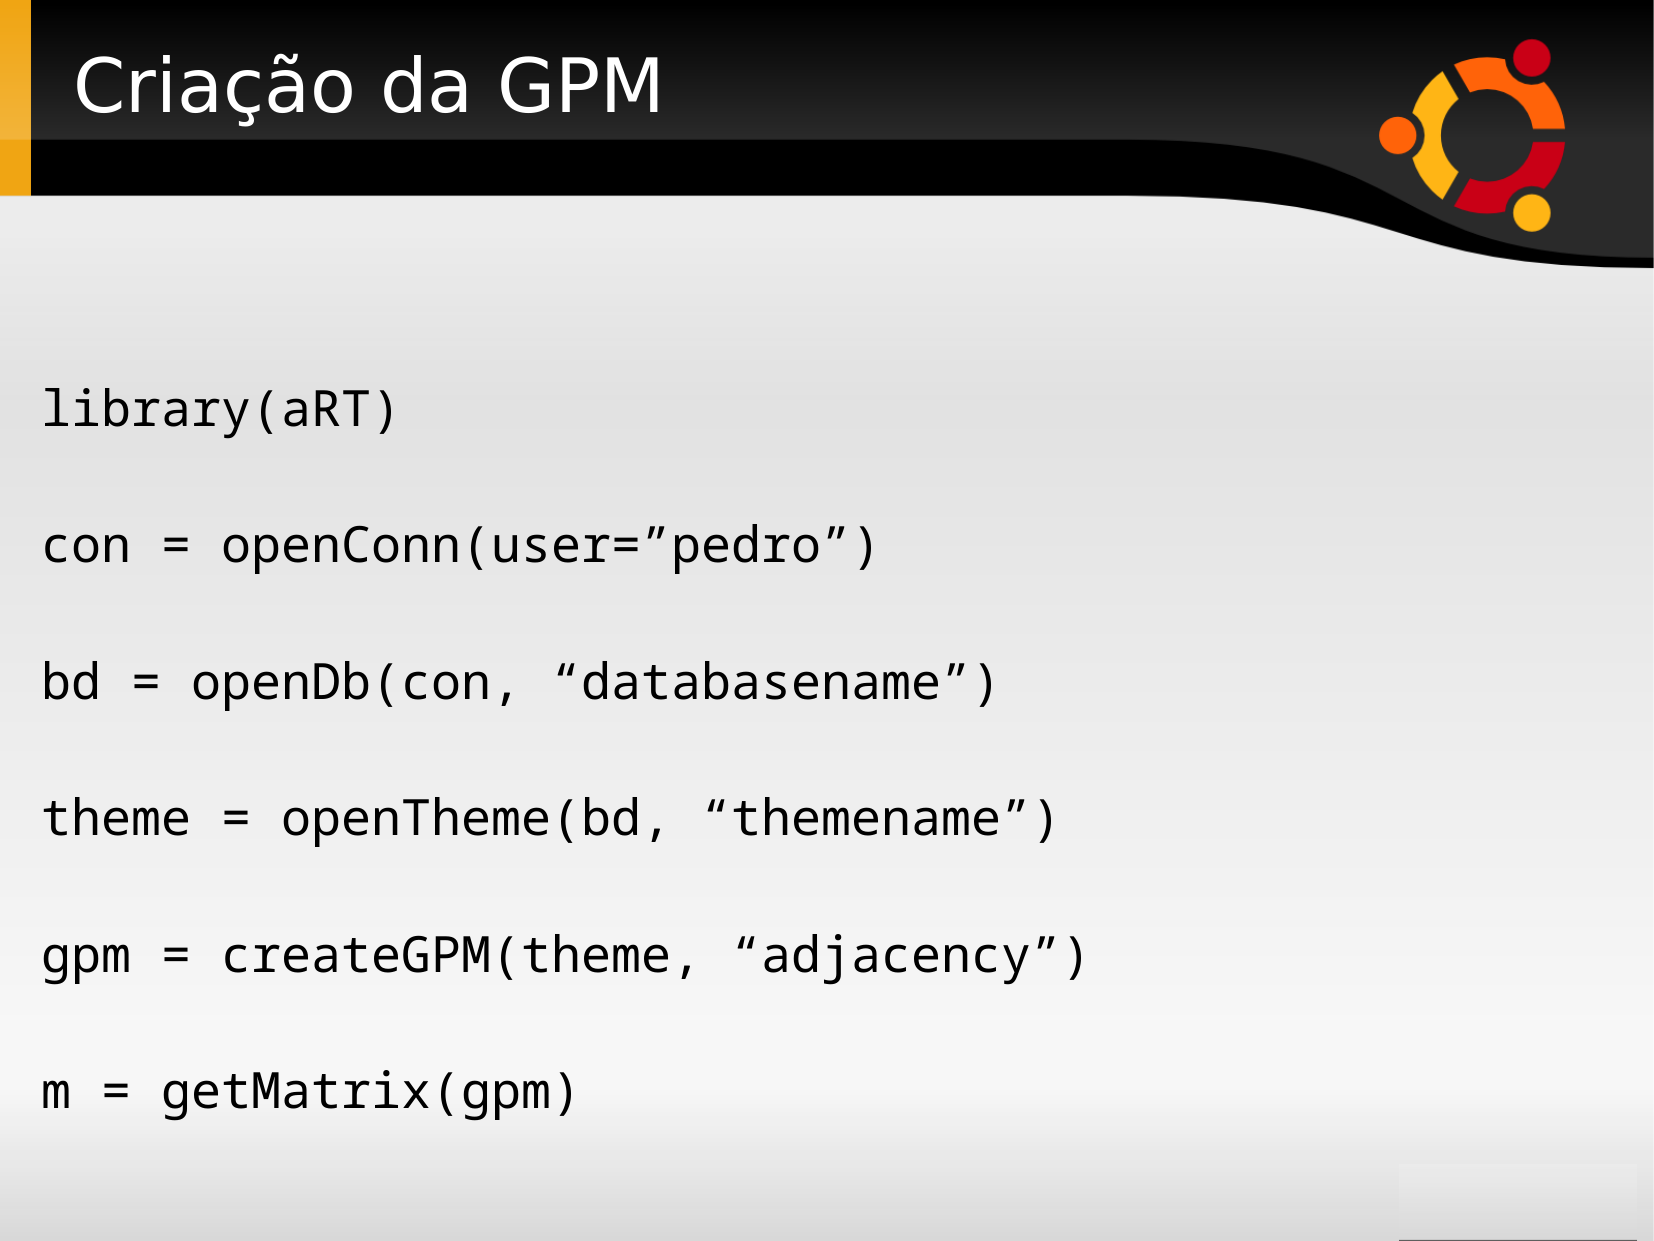

Criação da GPM
library(aRT)
con = openConn(user=”pedro”)
bd = openDb(con, “databasename”)
theme = openTheme(bd, “themename”)
gpm = createGPM(theme, “adjacency”)
m = getMatrix(gpm)